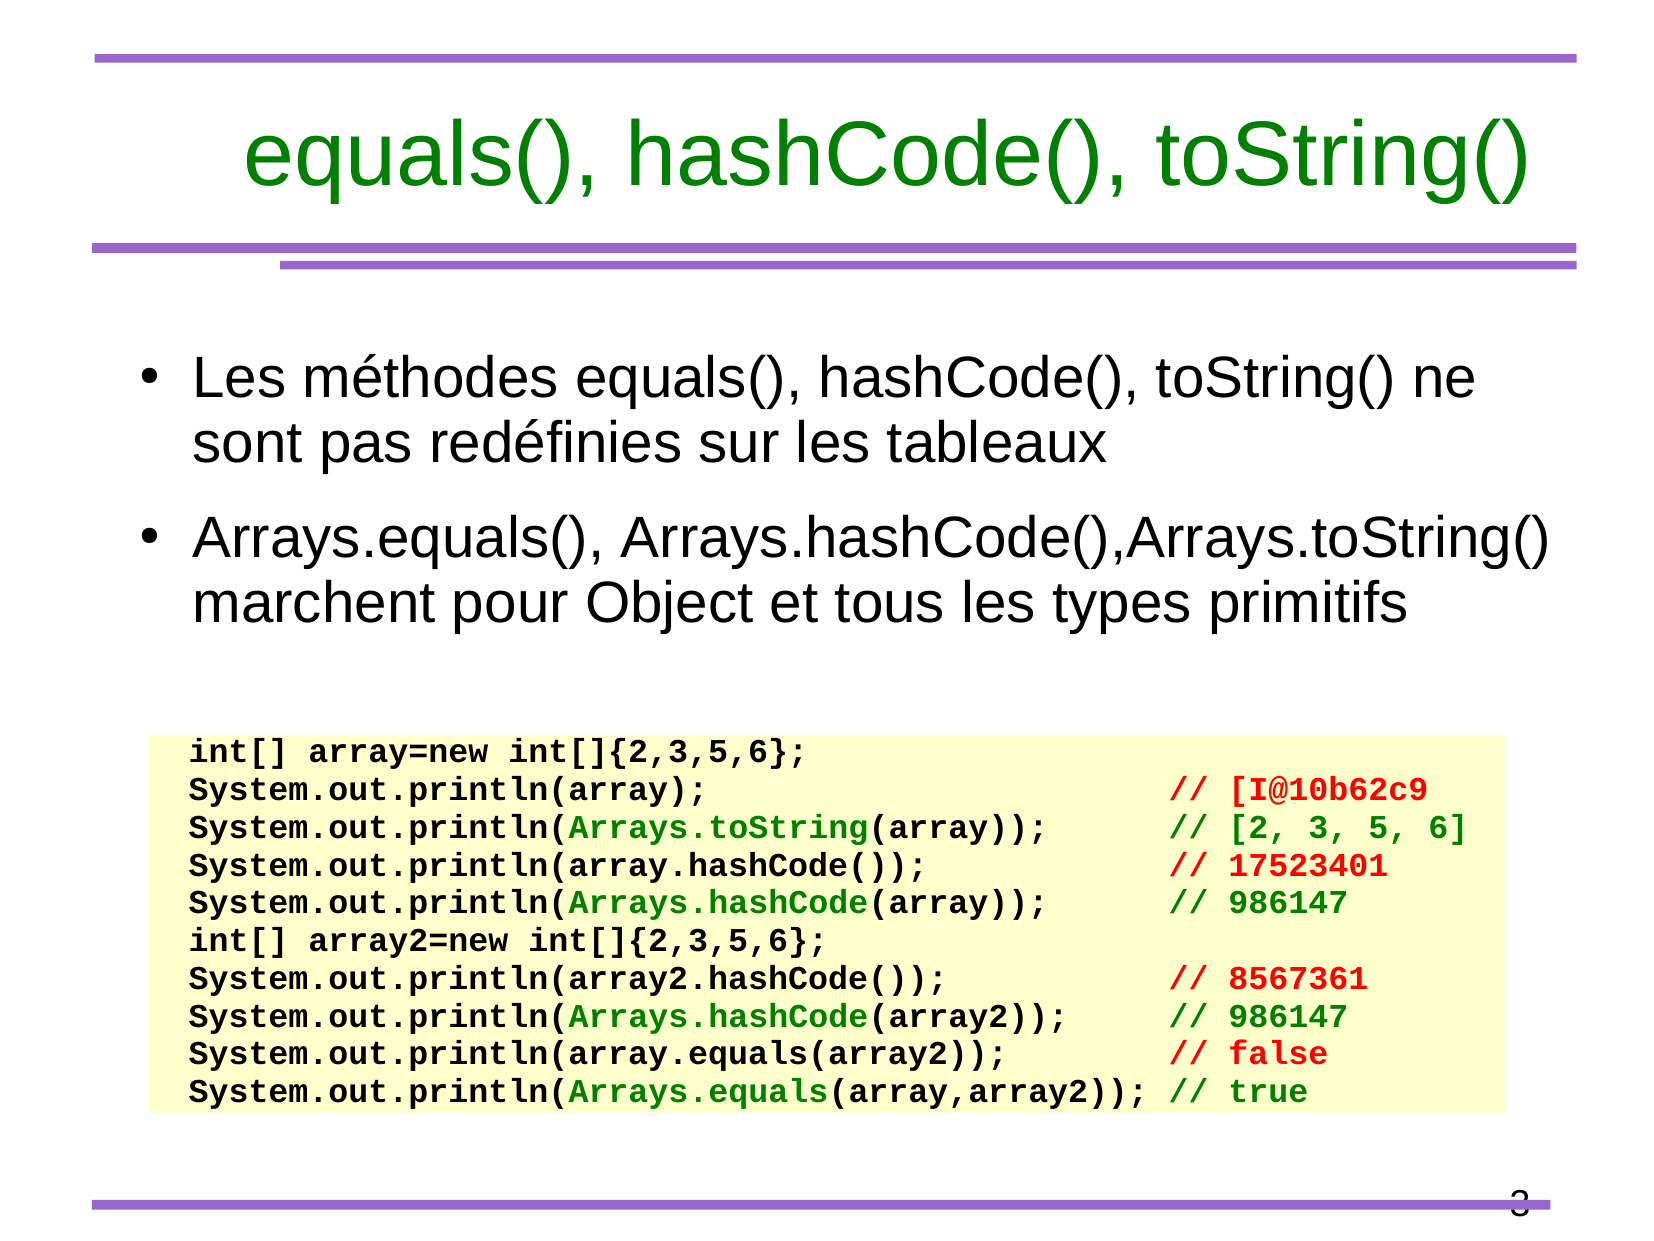

# equals(), hashCode(), toString()
Les méthodes equals(), hashCode(), toString() ne sont pas redéfinies sur les tableaux
Arrays.equals(), Arrays.hashCode(),Arrays.toString() marchent pour Object et tous les types primitifs
 int[] array=new int[]{2,3,5,6};
 System.out.println(array); // [I@10b62c9
 System.out.println(Arrays.toString(array)); // [2, 3, 5, 6]
 System.out.println(array.hashCode()); // 17523401
 System.out.println(Arrays.hashCode(array)); // 986147
 int[] array2=new int[]{2,3,5,6};
 System.out.println(array2.hashCode()); // 8567361
 System.out.println(Arrays.hashCode(array2)); // 986147
 System.out.println(array.equals(array2)); // false
 System.out.println(Arrays.equals(array,array2)); // true